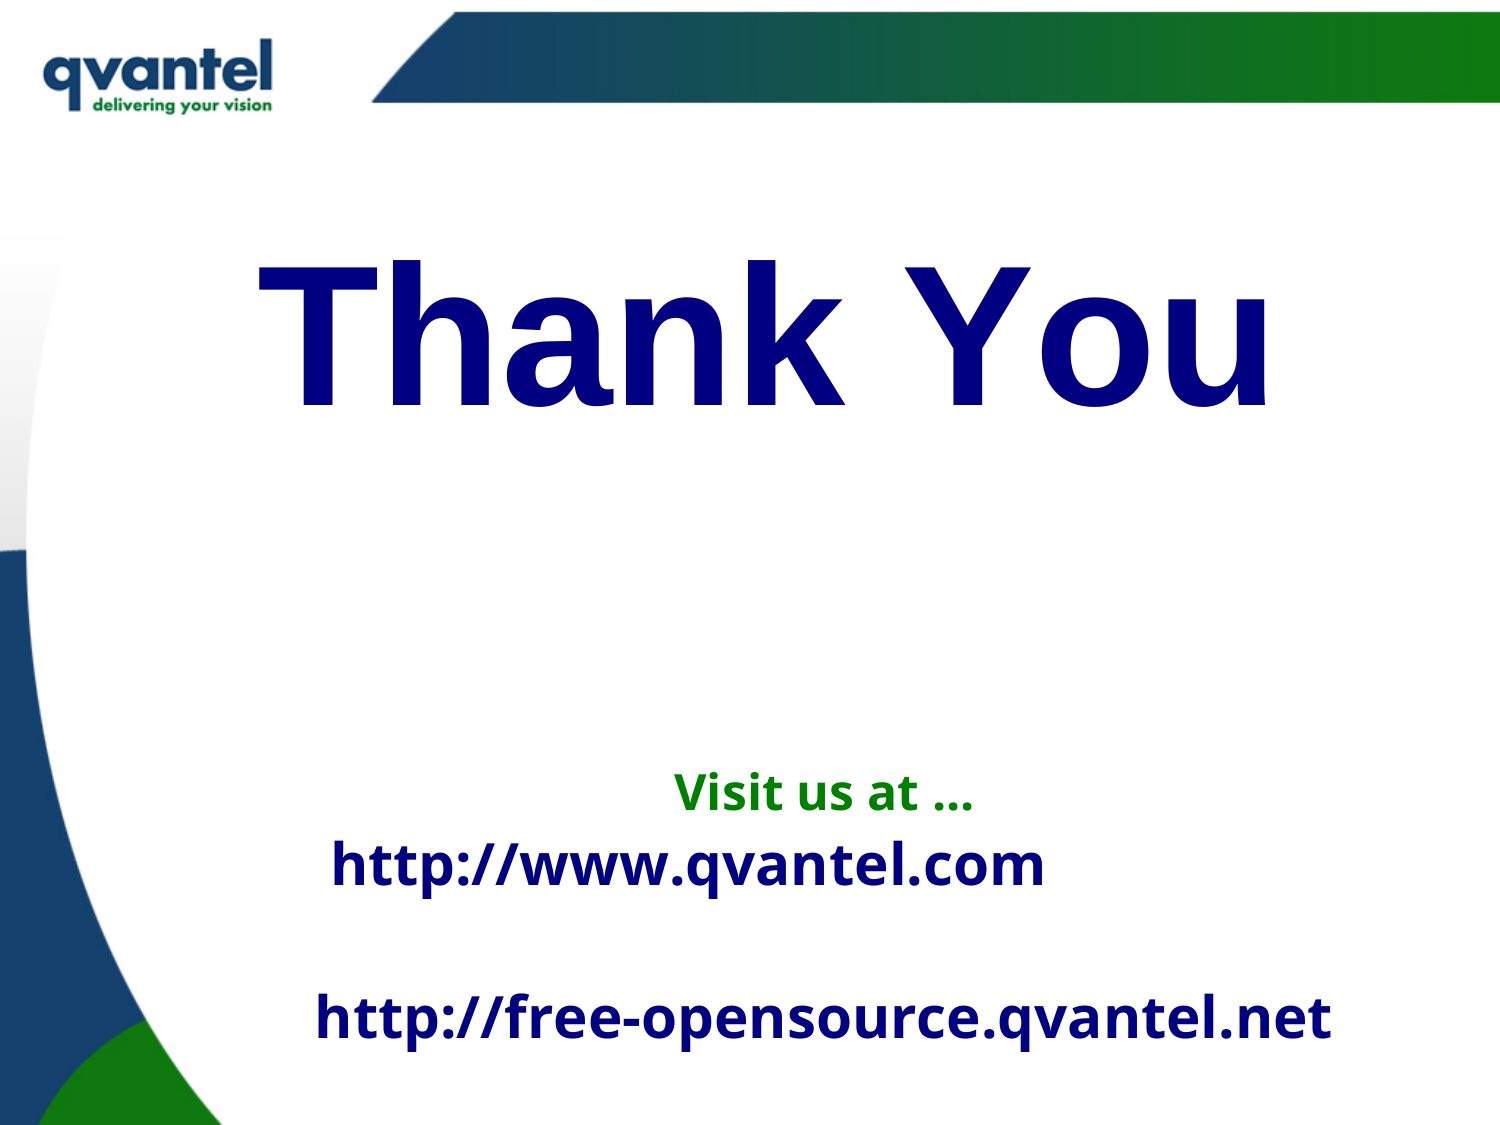

Thank You
Visit us at ...
 http://www.qvantel.com
 http://free-opensource.qvantel.net
 shakthi.kannan@qvantel.com